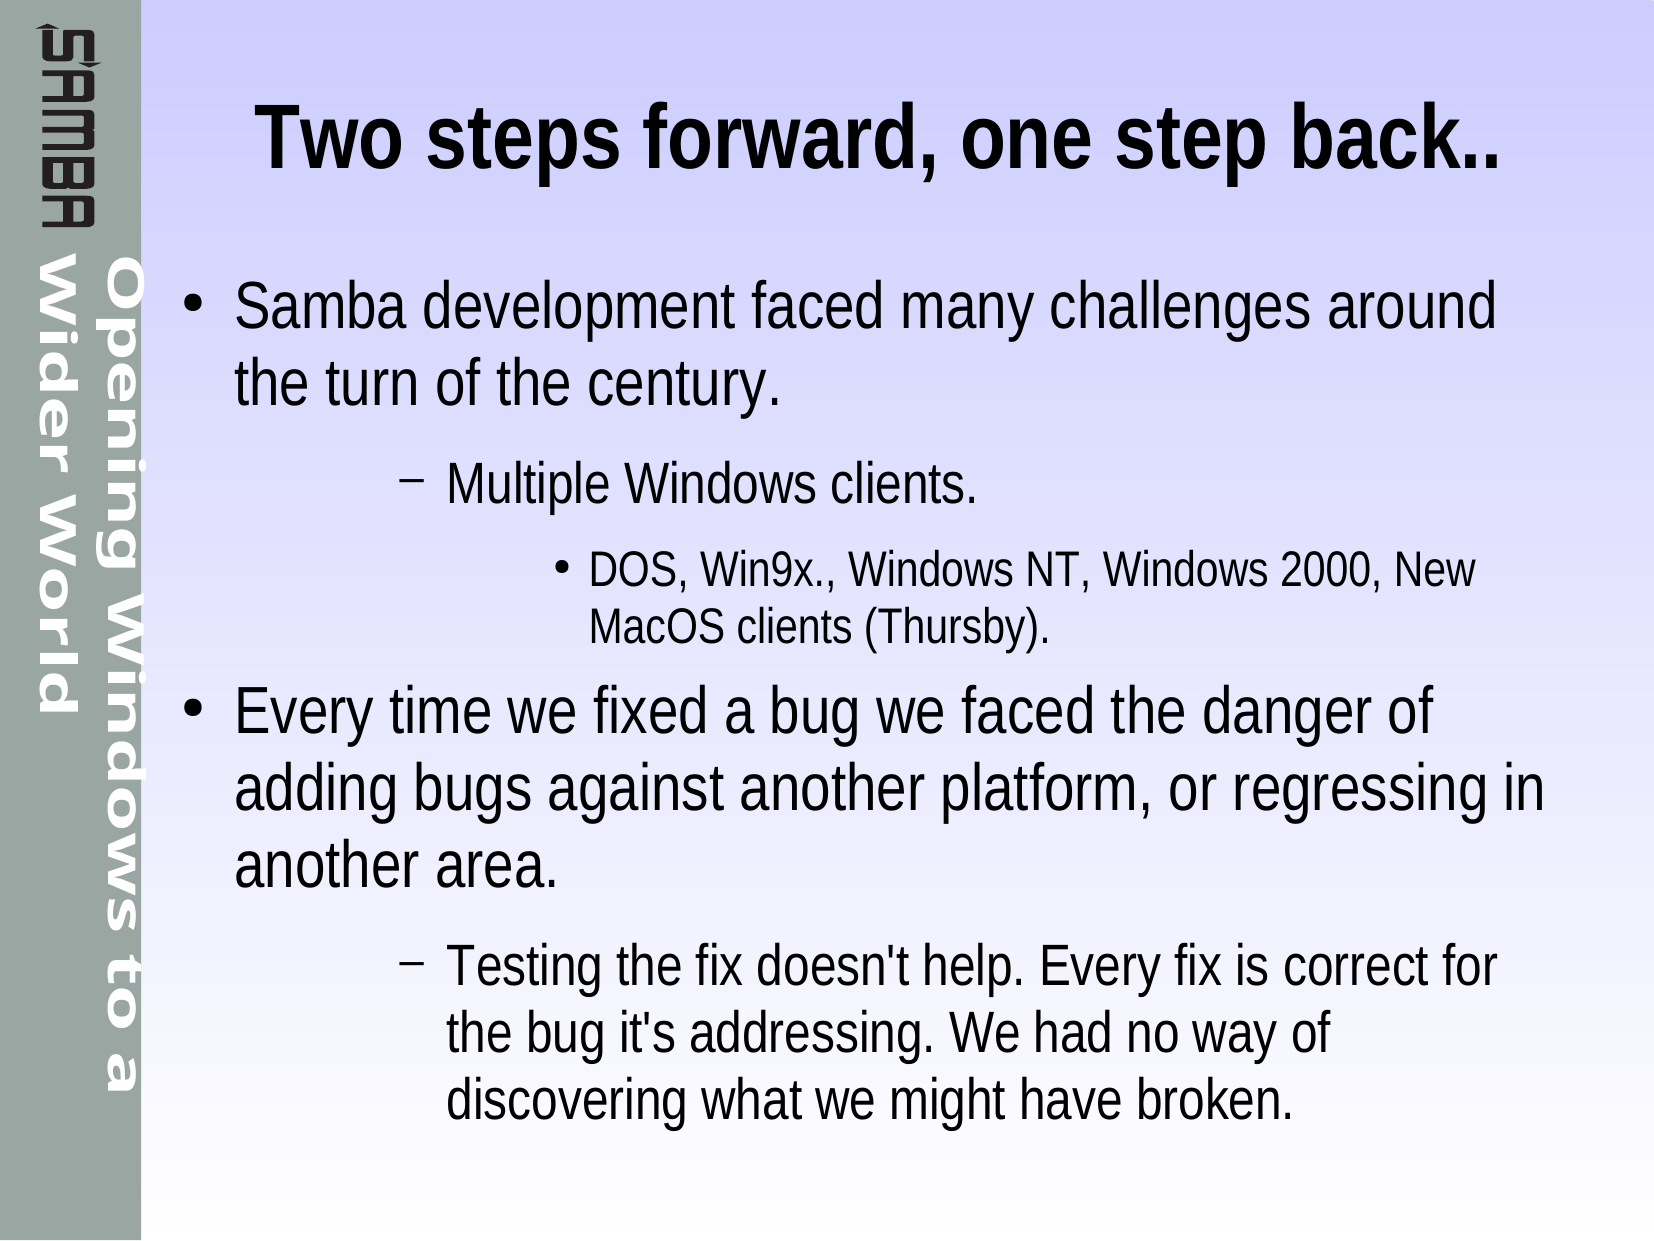

# Two steps forward, one step back..
Samba development faced many challenges around the turn of the century.
Multiple Windows clients.
DOS, Win9x., Windows NT, Windows 2000, New MacOS clients (Thursby).
Every time we fixed a bug we faced the danger of adding bugs against another platform, or regressing in another area.
Testing the fix doesn't help. Every fix is correct for the bug it's addressing. We had no way of discovering what we might have broken.